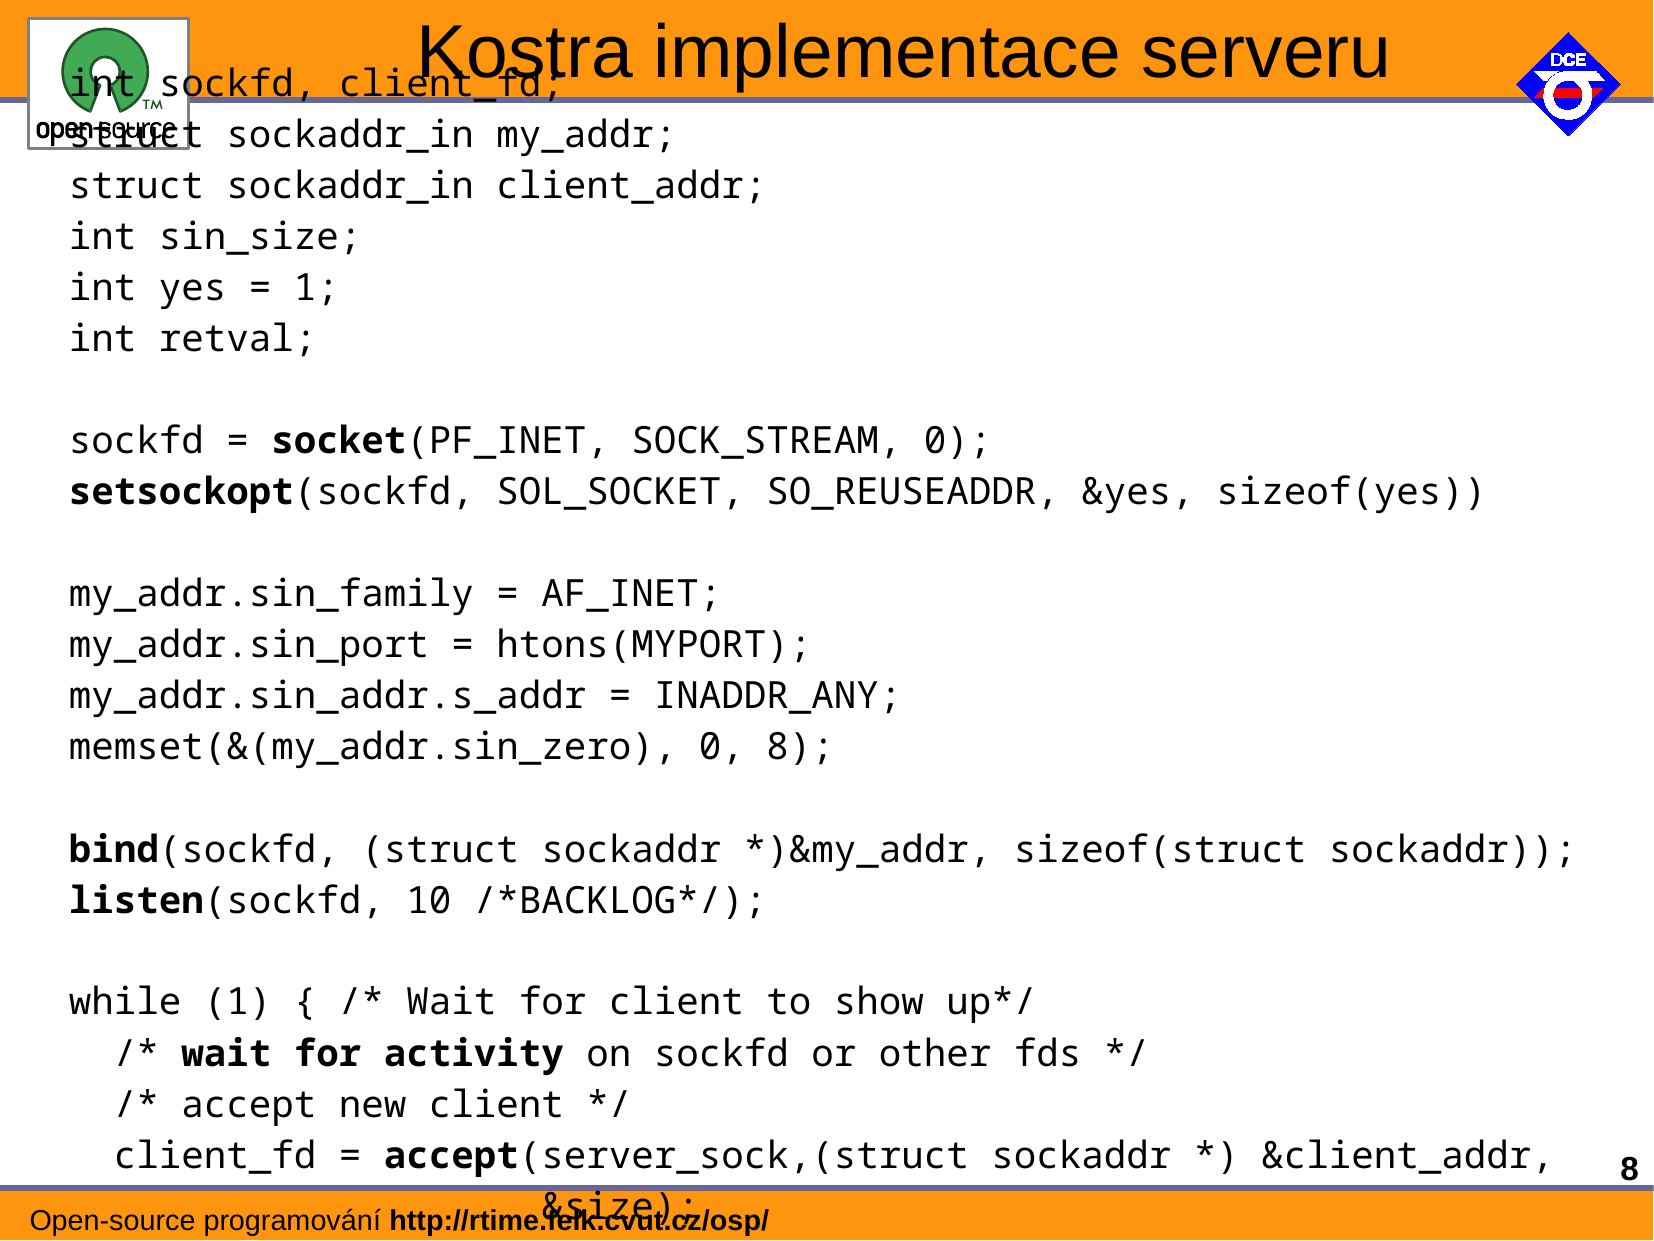

# Kostra implementace serveru
int sockfd, client_fd;
struct sockaddr_in my_addr;
struct sockaddr_in client_addr;
int sin_size;
int yes = 1;
int retval;
sockfd = socket(PF_INET, SOCK_STREAM, 0);
setsockopt(sockfd, SOL_SOCKET, SO_REUSEADDR, &yes, sizeof(yes))
my_addr.sin_family = AF_INET;
my_addr.sin_port = htons(MYPORT);
my_addr.sin_addr.s_addr = INADDR_ANY;
memset(&(my_addr.sin_zero), 0, 8);
bind(sockfd, (struct sockaddr *)&my_addr, sizeof(struct sockaddr));
listen(sockfd, 10 /*BACKLOG*/);
while (1) { /* Wait for client to show up*/
 /* wait for activity on sockfd or other fds */
 /* accept new client */
 client_fd = accept(server_sock,(struct sockaddr *) &client_addr,
 &size);
}